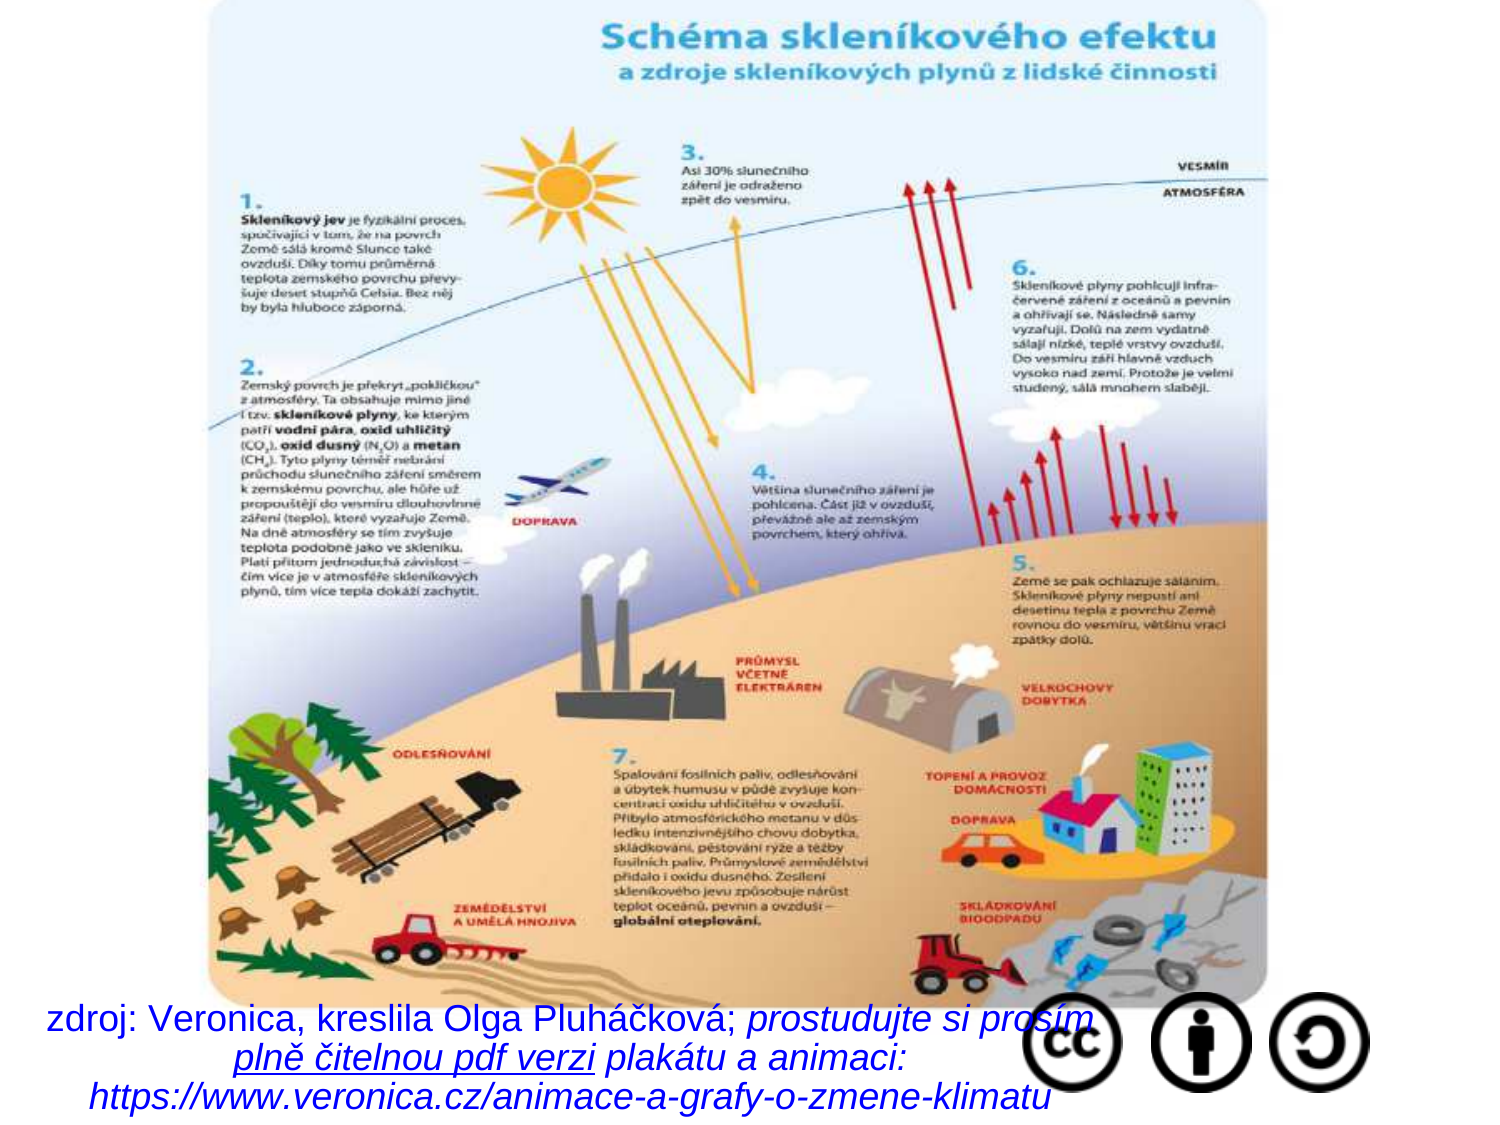

zdroj: Veronica, kreslila Olga Pluháčková; prostudujte si prosím plně čitelnou pdf verzi plakátu a animaci: https://www.veronica.cz/animace-a-grafy-o-zmene-klimatu